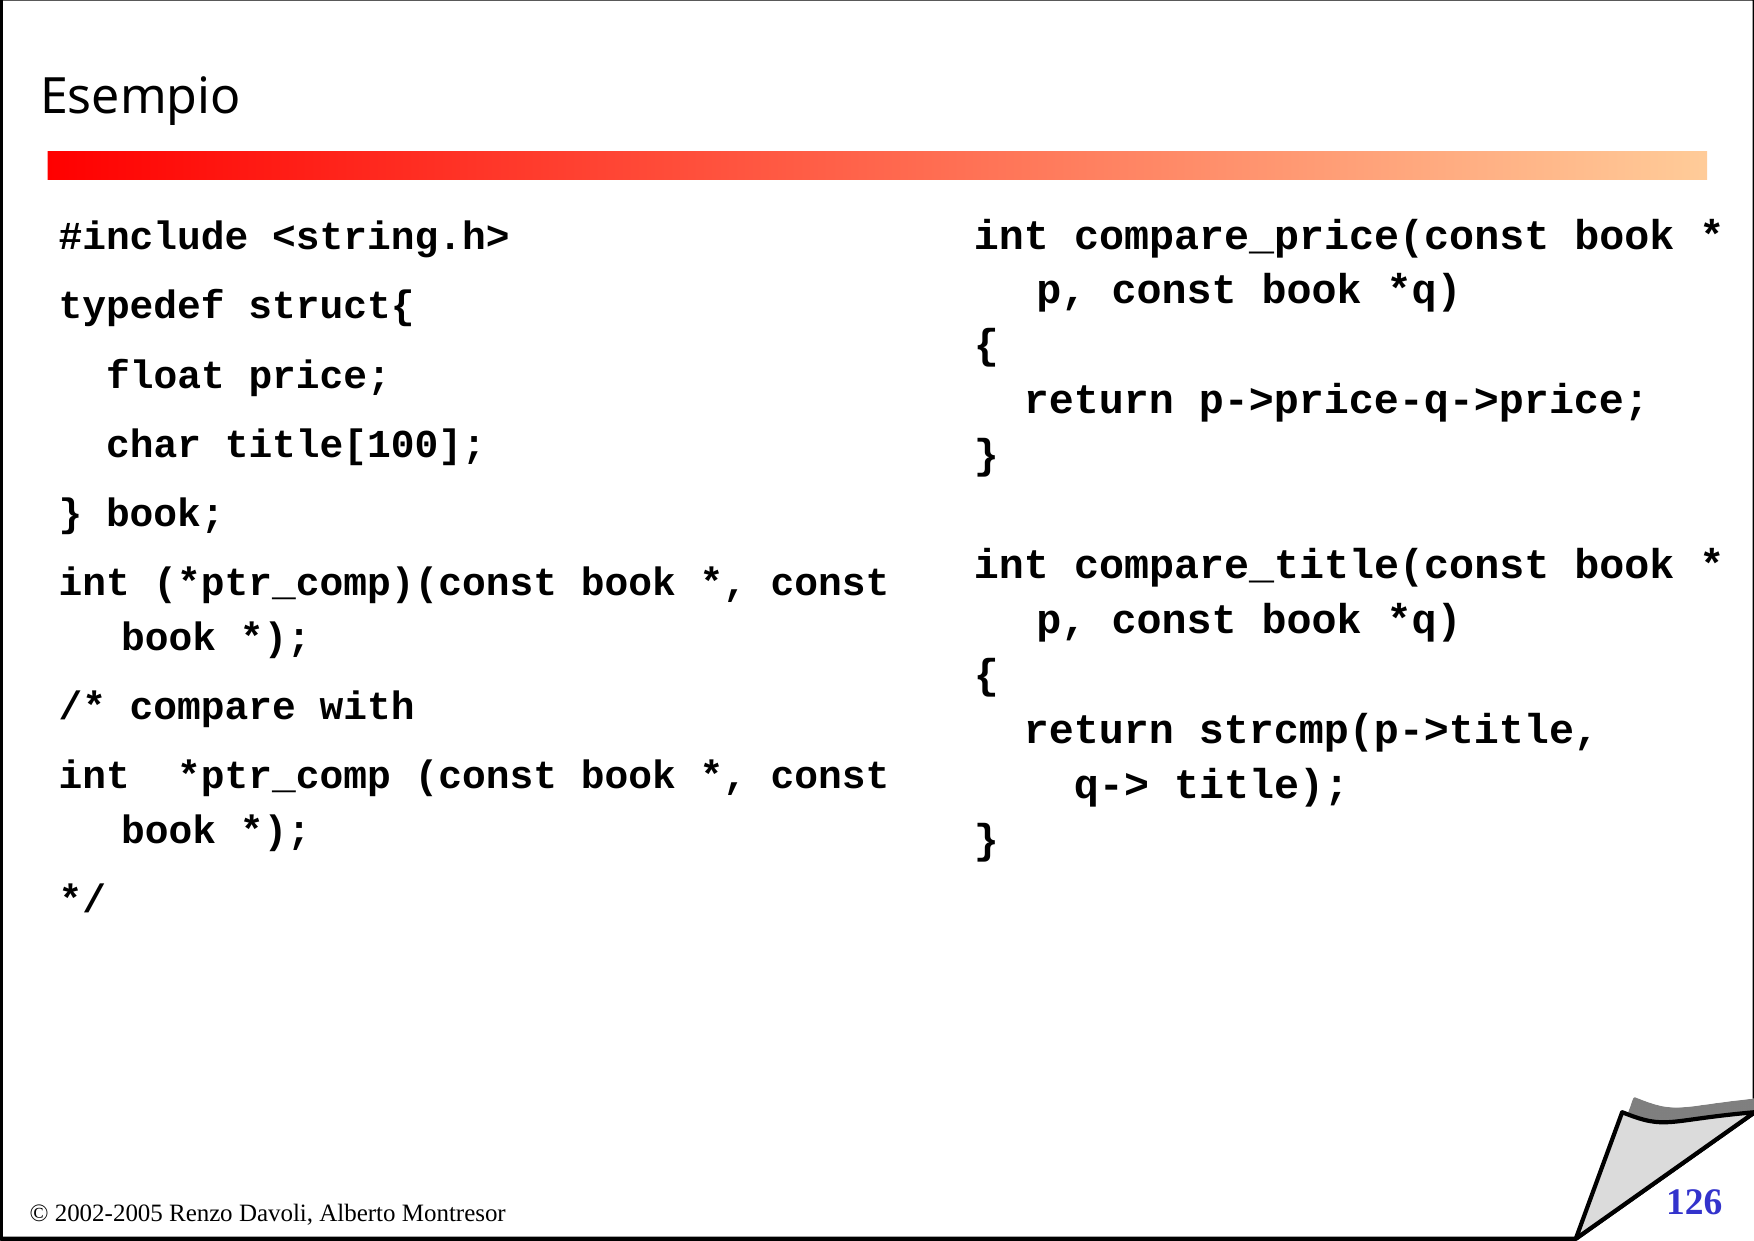

# Esempio
#include <string.h>
typedef struct{
 float price;
 char title[100];
} book;
int (*ptr_comp)(const book *, const book *);
/* compare with
int *ptr_comp (const book *, const book *);
*/
int compare_price(const book * p, const book *q)
{
 return p->price-q->price;
}
int compare_title(const book * p, const book *q)
{
 return strcmp(p->title,
 q-> title);
}